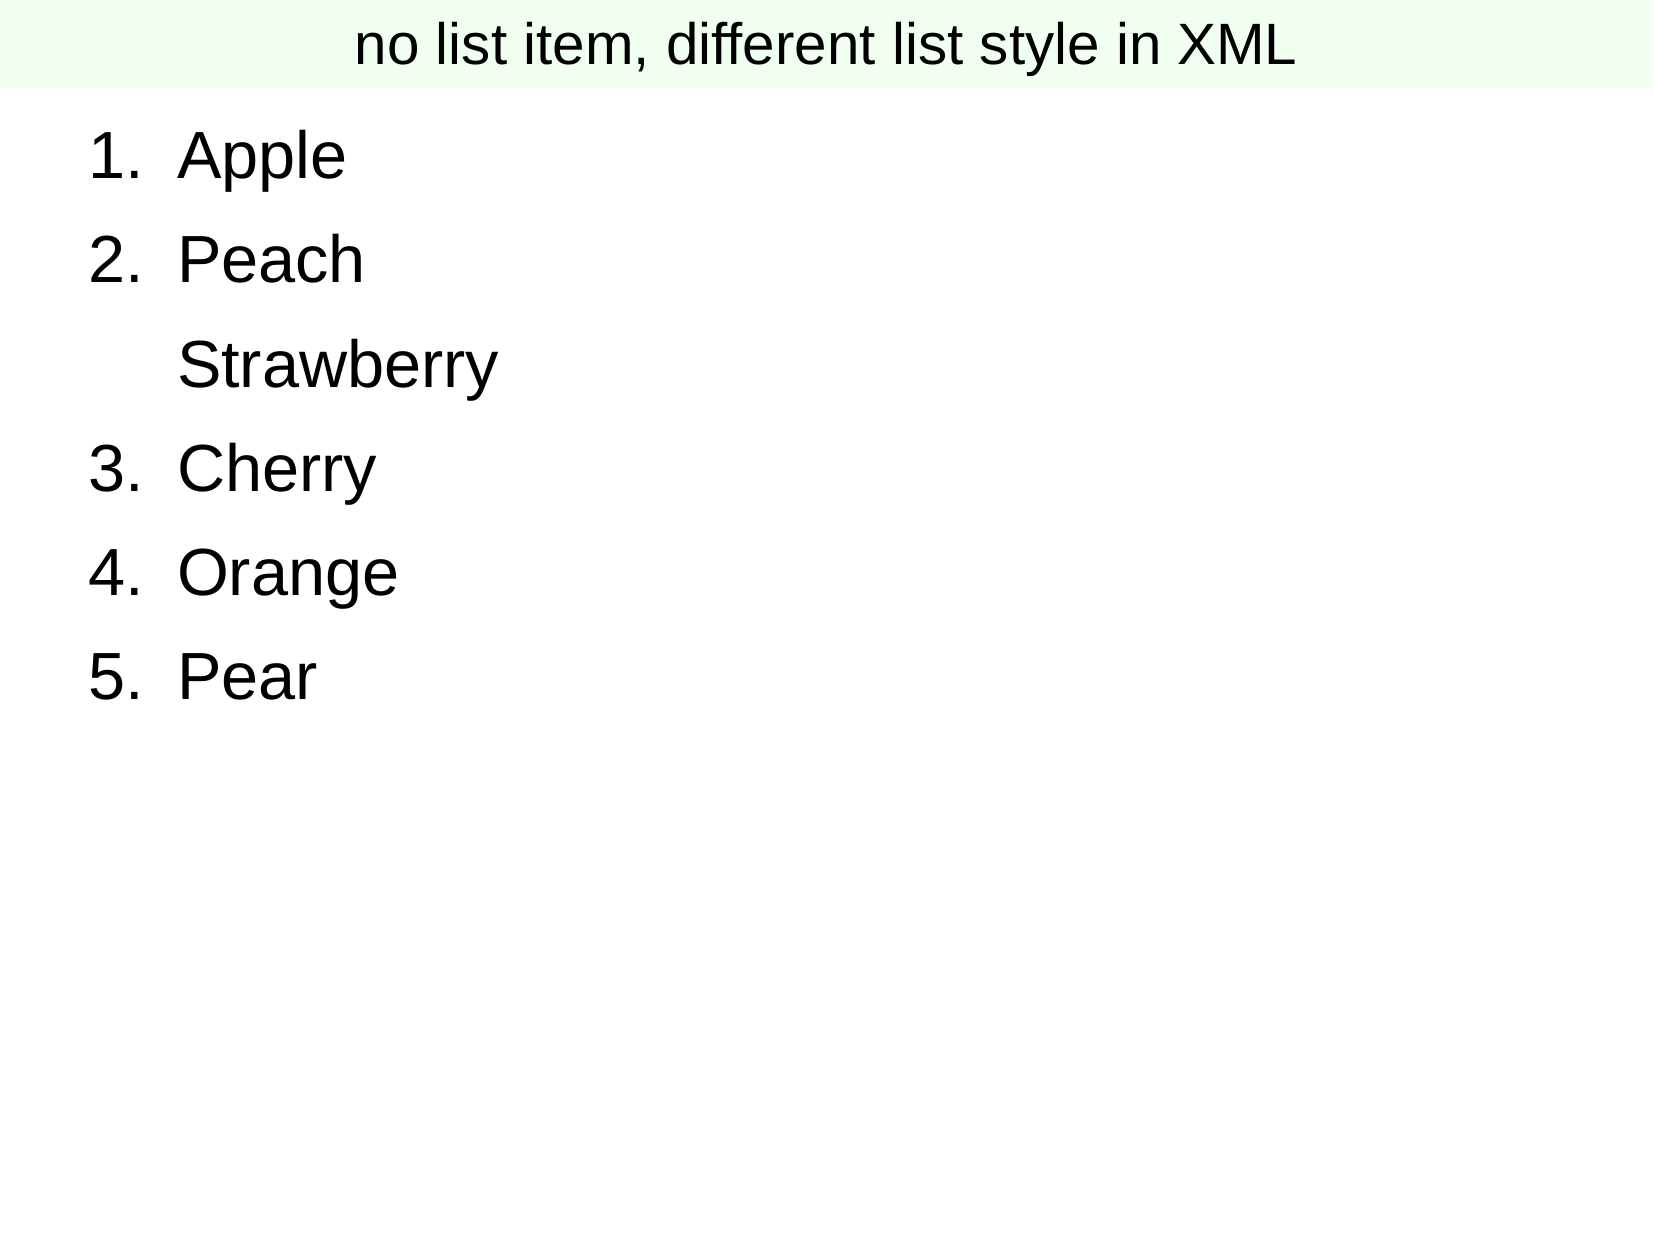

# no list item, different list style in XML
Apple
Peach
Strawberry
Cherry
Orange
Pear